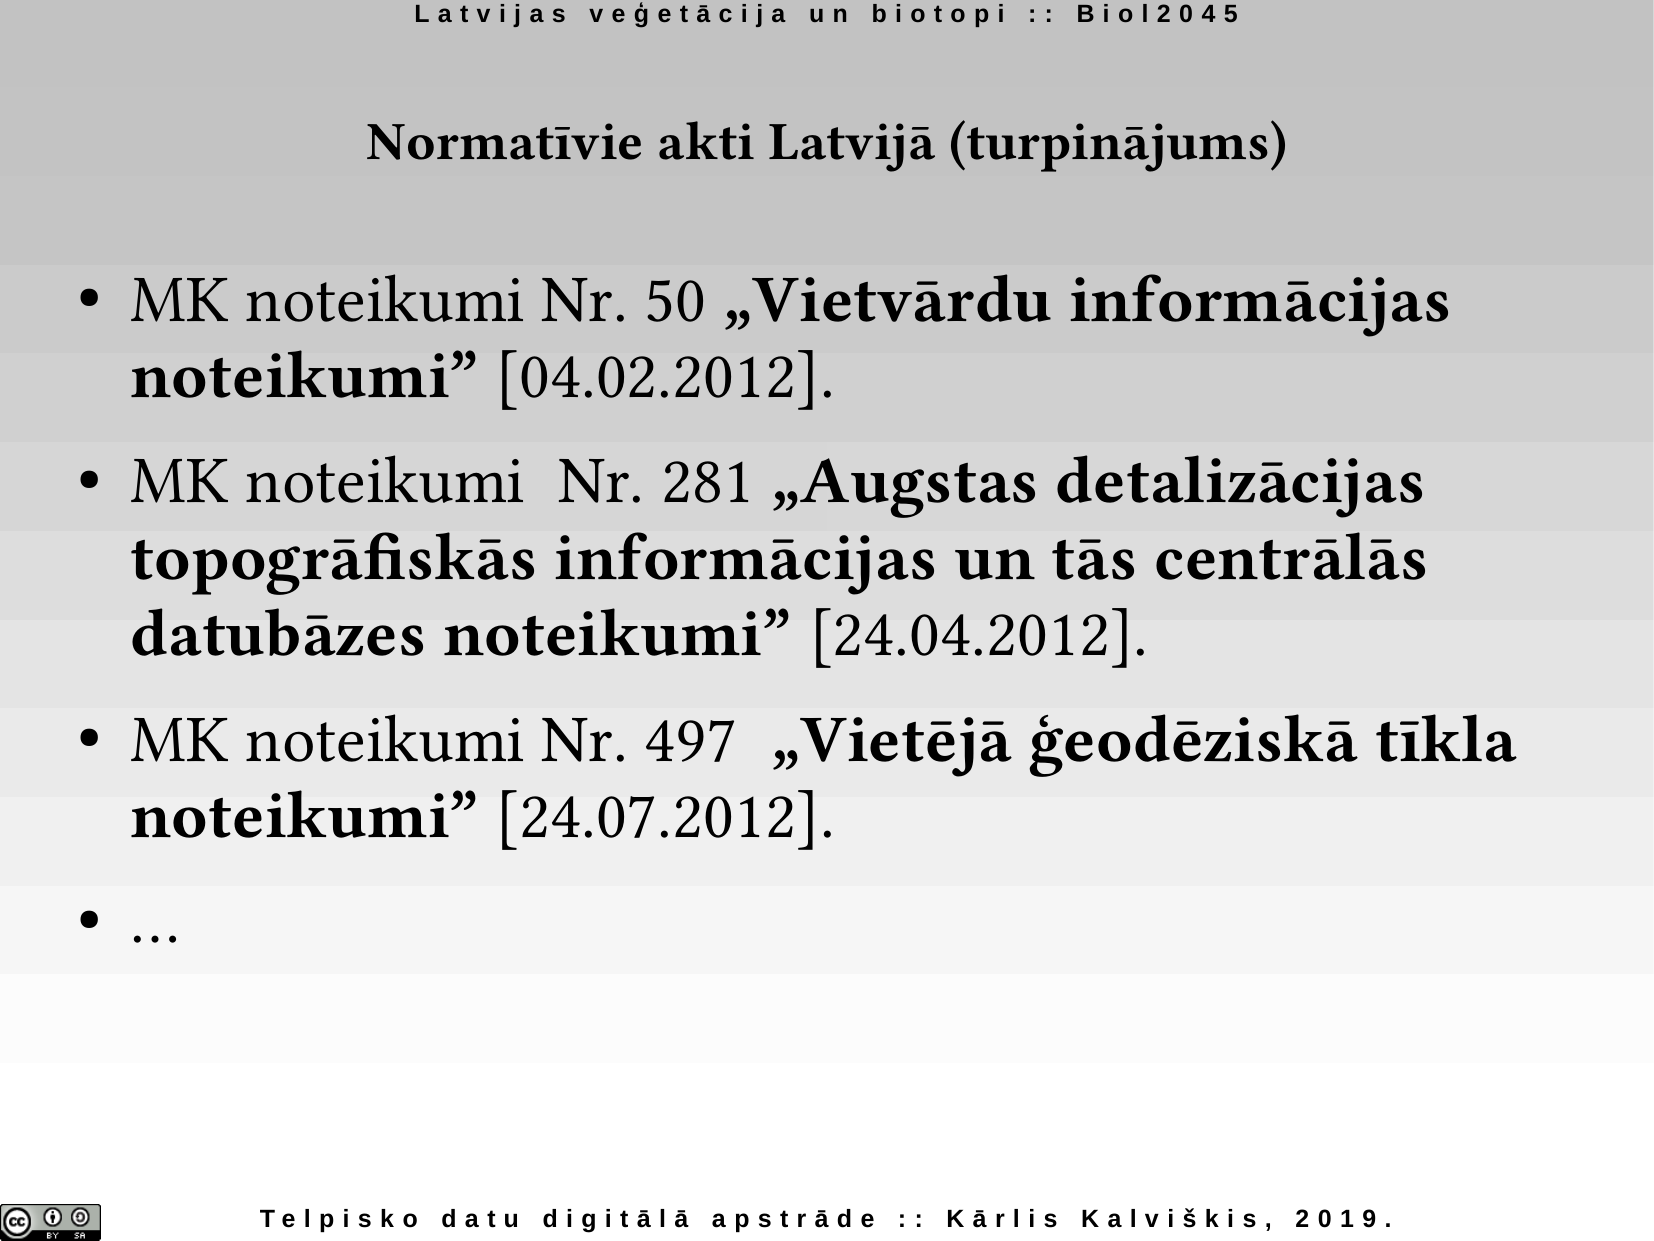

# Normatīvie akti Latvijā (turpinājums)
MK noteikumi Nr. 50 „Vietvārdu informācijas noteikumi” [04.02.2012].
MK noteikumi Nr. 281 „Augstas detalizācijas topogrāfiskās informācijas un tās centrālās datubāzes noteikumi” [24.04.2012].
MK noteikumi Nr. 497 „Vietējā ģeodēziskā tīkla noteikumi” [24.07.2012].
…